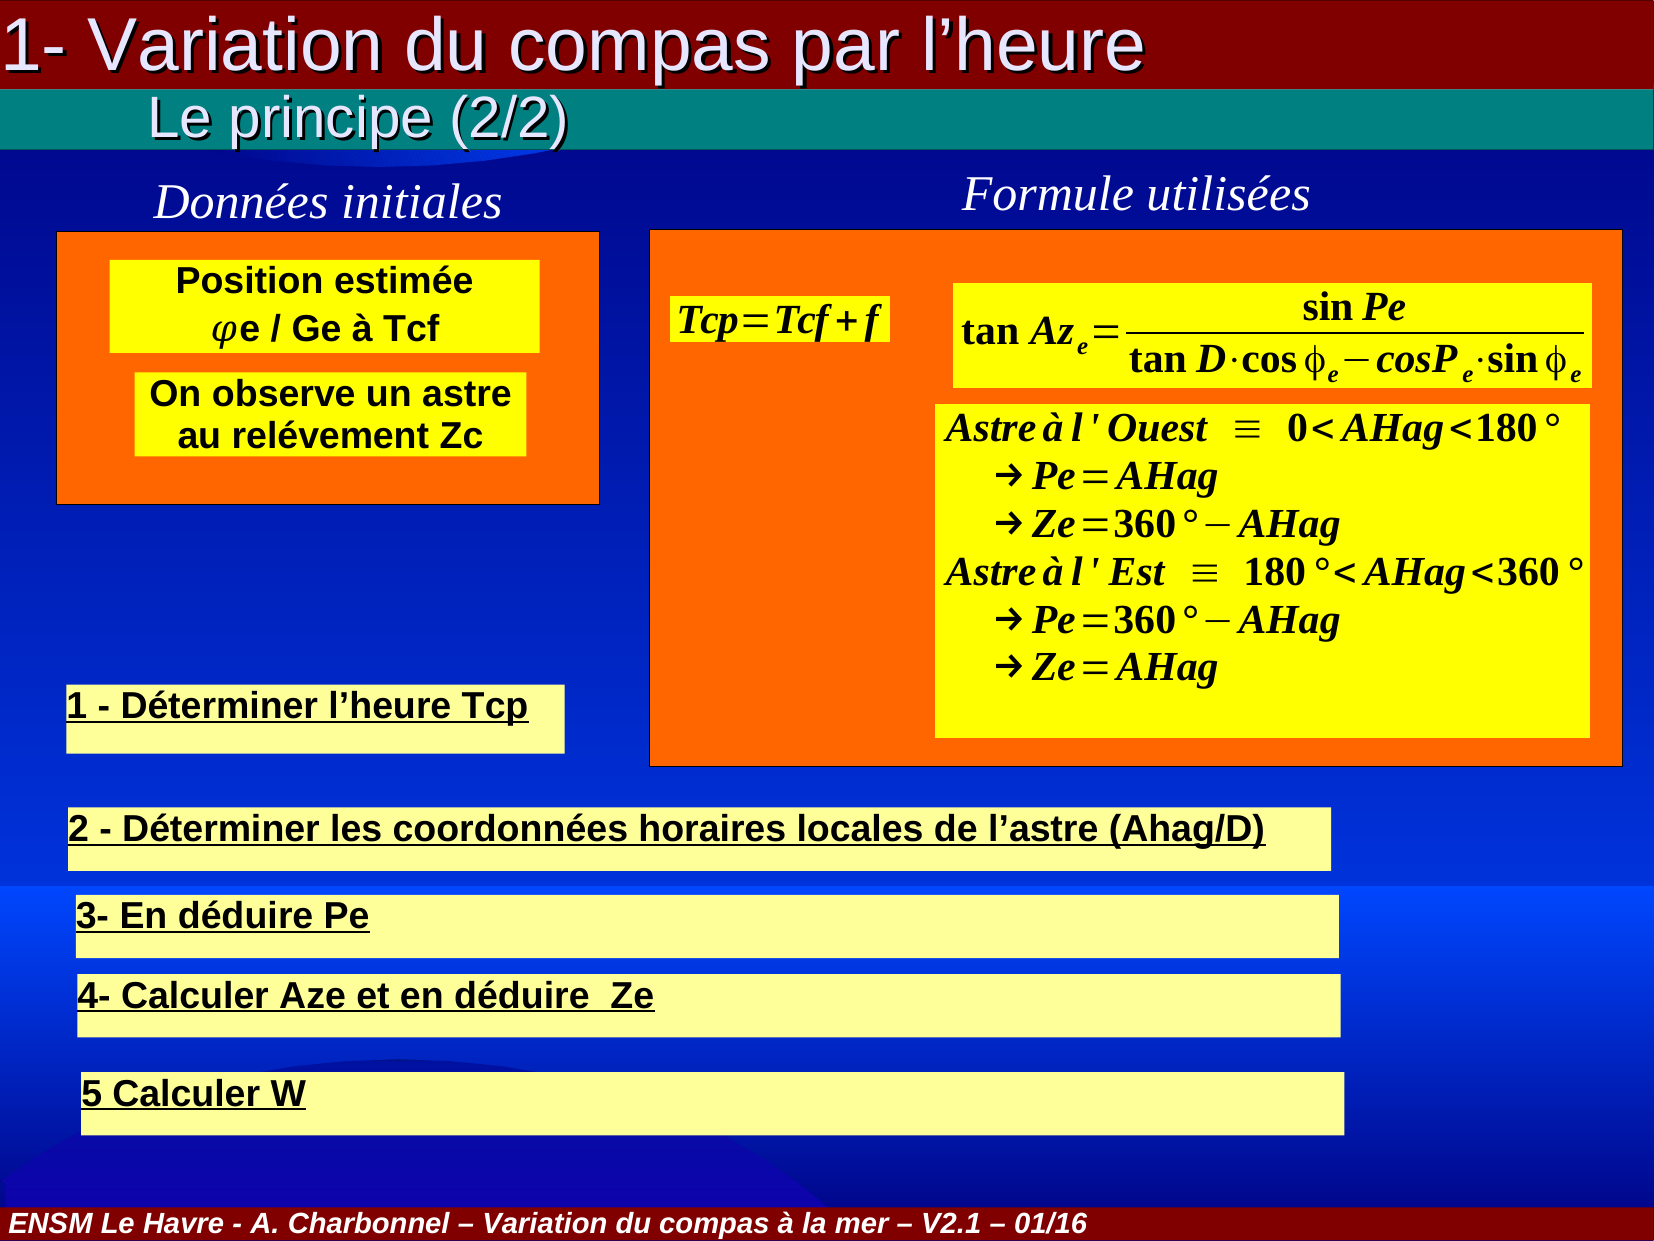

1- Variation du compas par l’heure
# Le principe (2/2)
Formule utilisées
Données initiales
Position estimée
𝜑e / Ge à Tcf
On observe un astre au relévement Zc
1 - Déterminer l’heure Tcp
2 - Déterminer les coordonnées horaires locales de l’astre (Ahag/D)
3- En déduire Pe
4- Calculer Aze et en déduire Ze
5 Calculer W
 ENSM Le Havre - A. Charbonnel – Variation du compas à la mer – V2.1 – 01/16